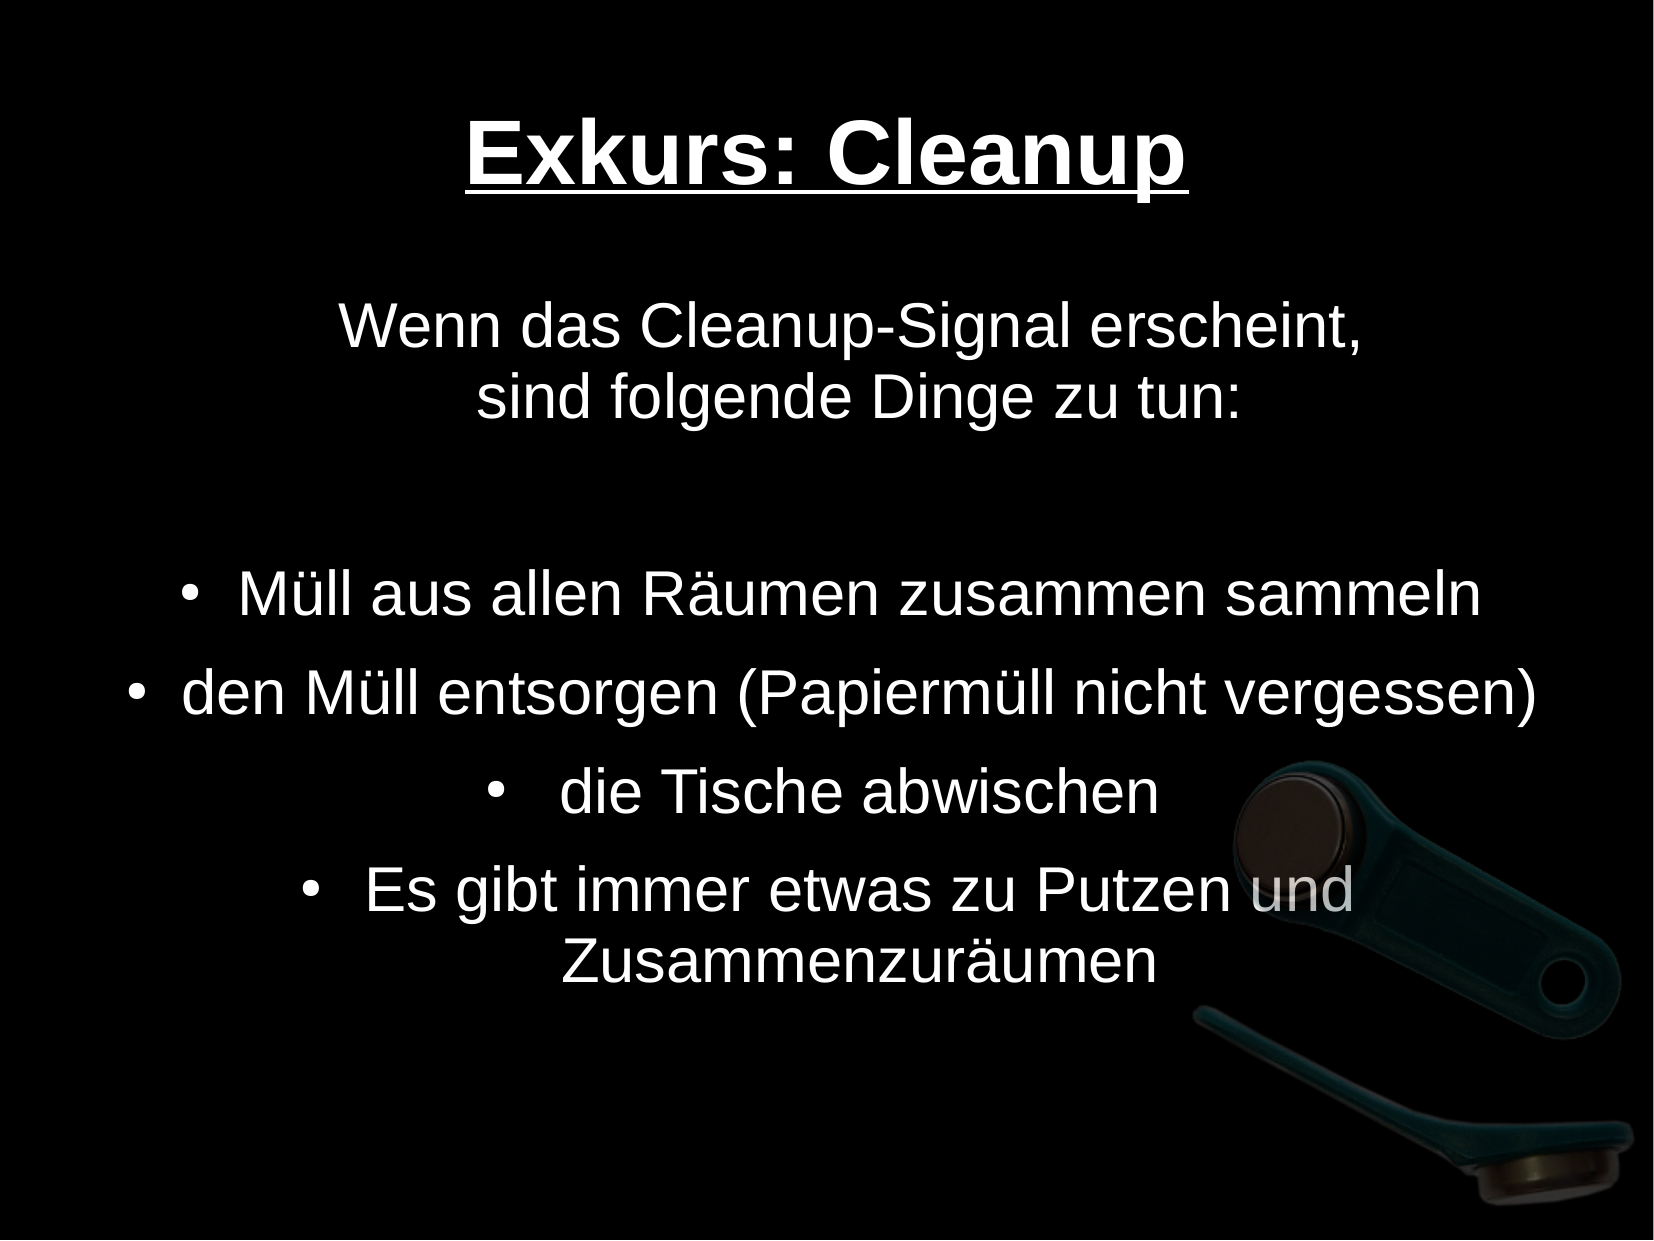

# Exkurs: Cleanup
Wenn das Cleanup-Signal erscheint,
sind folgende Dinge zu tun:
Müll aus allen Räumen zusammen sammeln
den Müll entsorgen (Papiermüll nicht vergessen)
die Tische abwischen
Es gibt immer etwas zu Putzen und Zusammenzuräumen